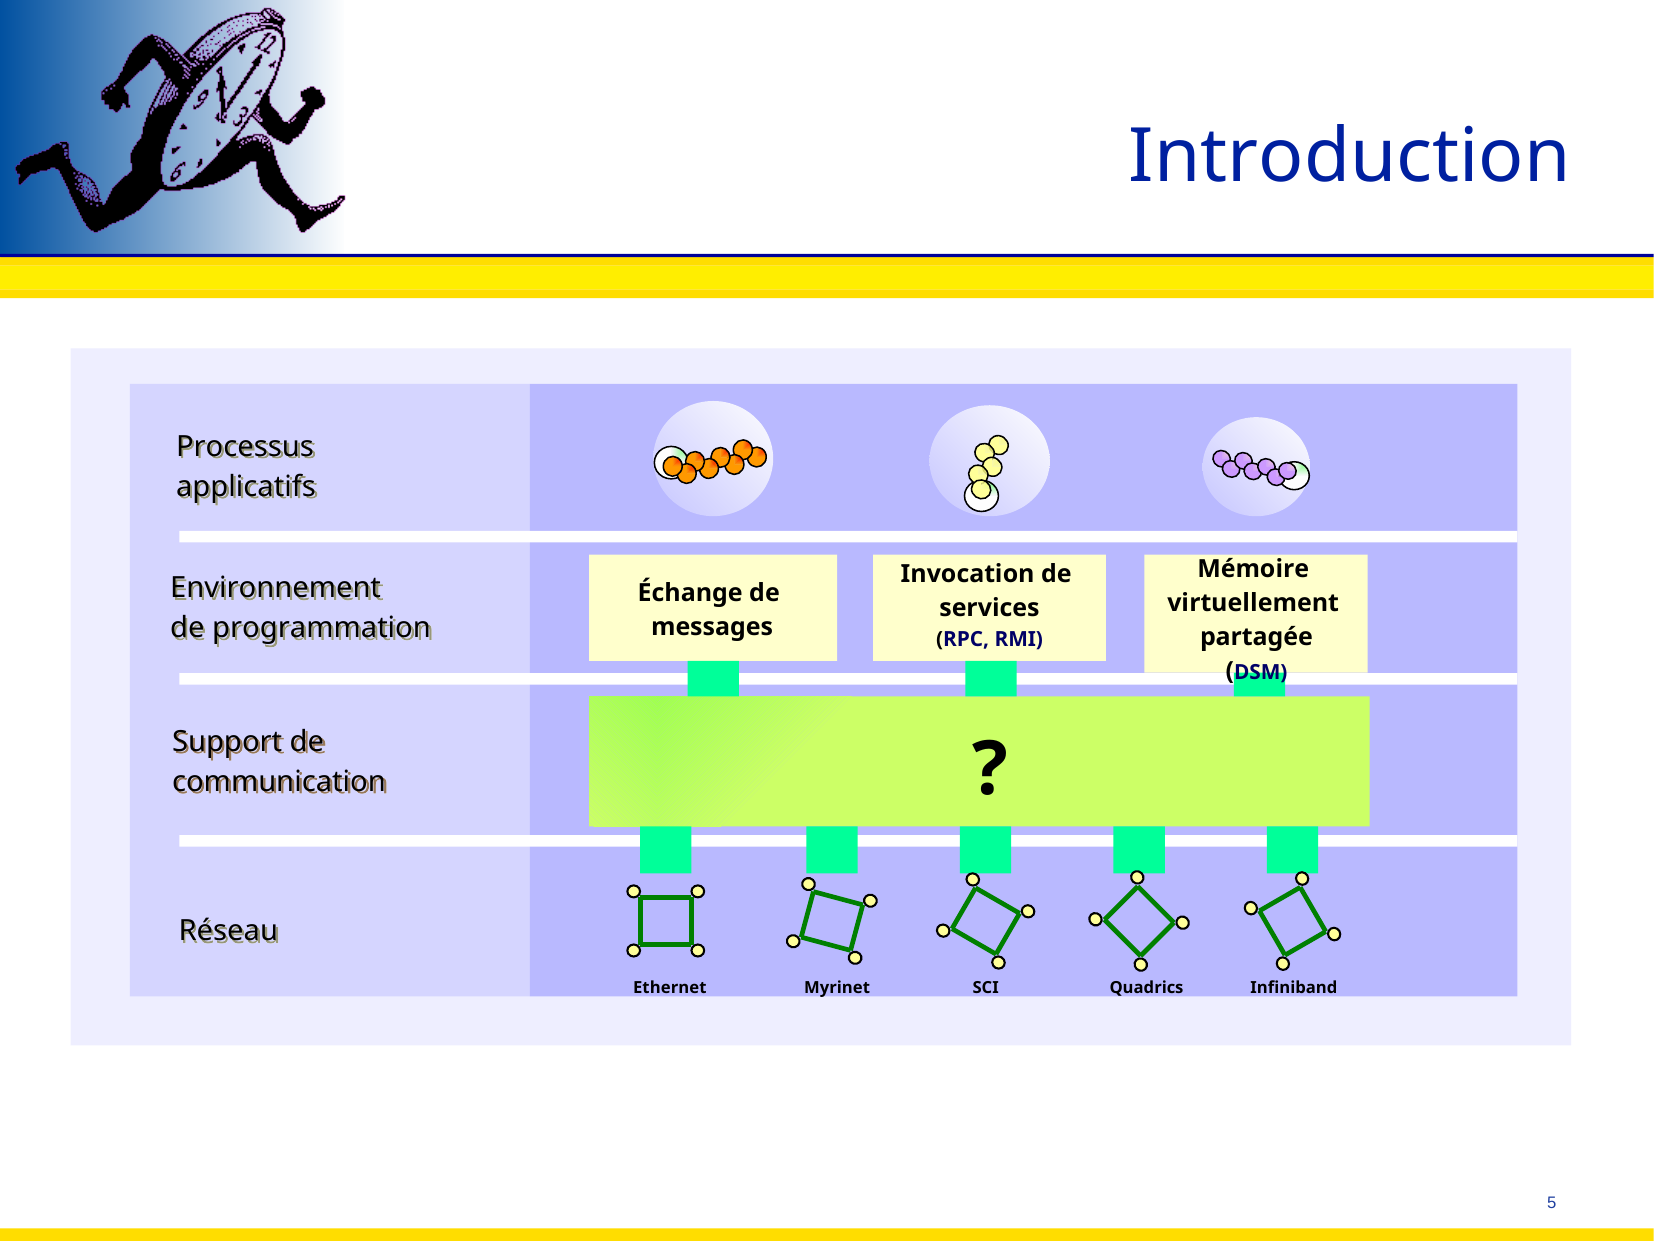

# Introduction
Processus
applicatifs
Mémoire
virtuellement
partagée
(DSM)
Invocation de
services
(RPC, RMI)
Environnement
de programmation
Échange de
messages
?
Support de
communication
Réseau
Ethernet
Myrinet
SCI
Quadrics
Infiniband